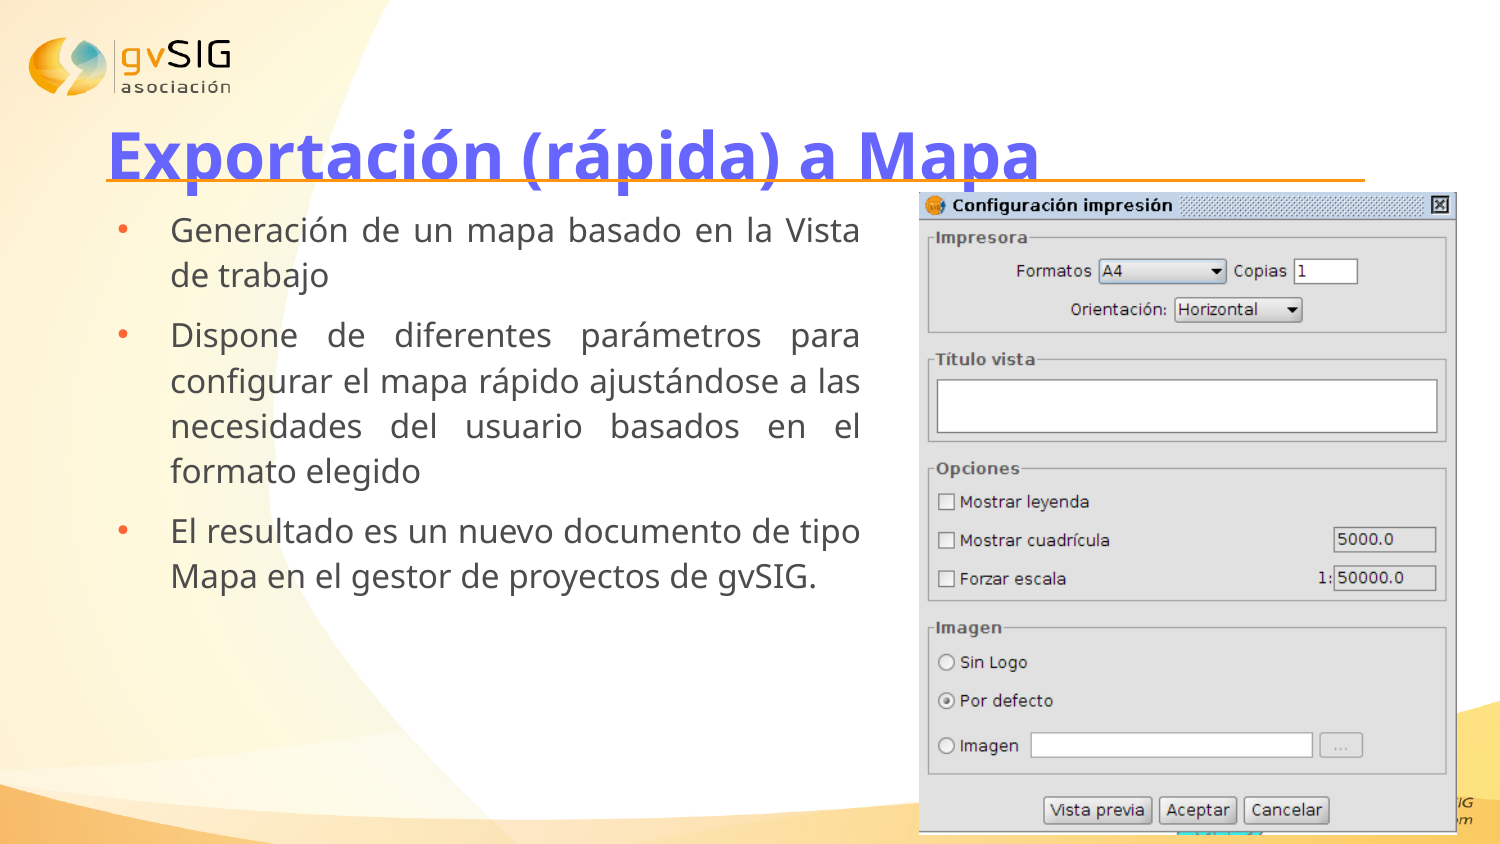

# Exportación (rápida) a Mapa
Generación de un mapa basado en la Vista de trabajo
Dispone de diferentes parámetros para configurar el mapa rápido ajustándose a las necesidades del usuario basados en el formato elegido
El resultado es un nuevo documento de tipo Mapa en el gestor de proyectos de gvSIG.